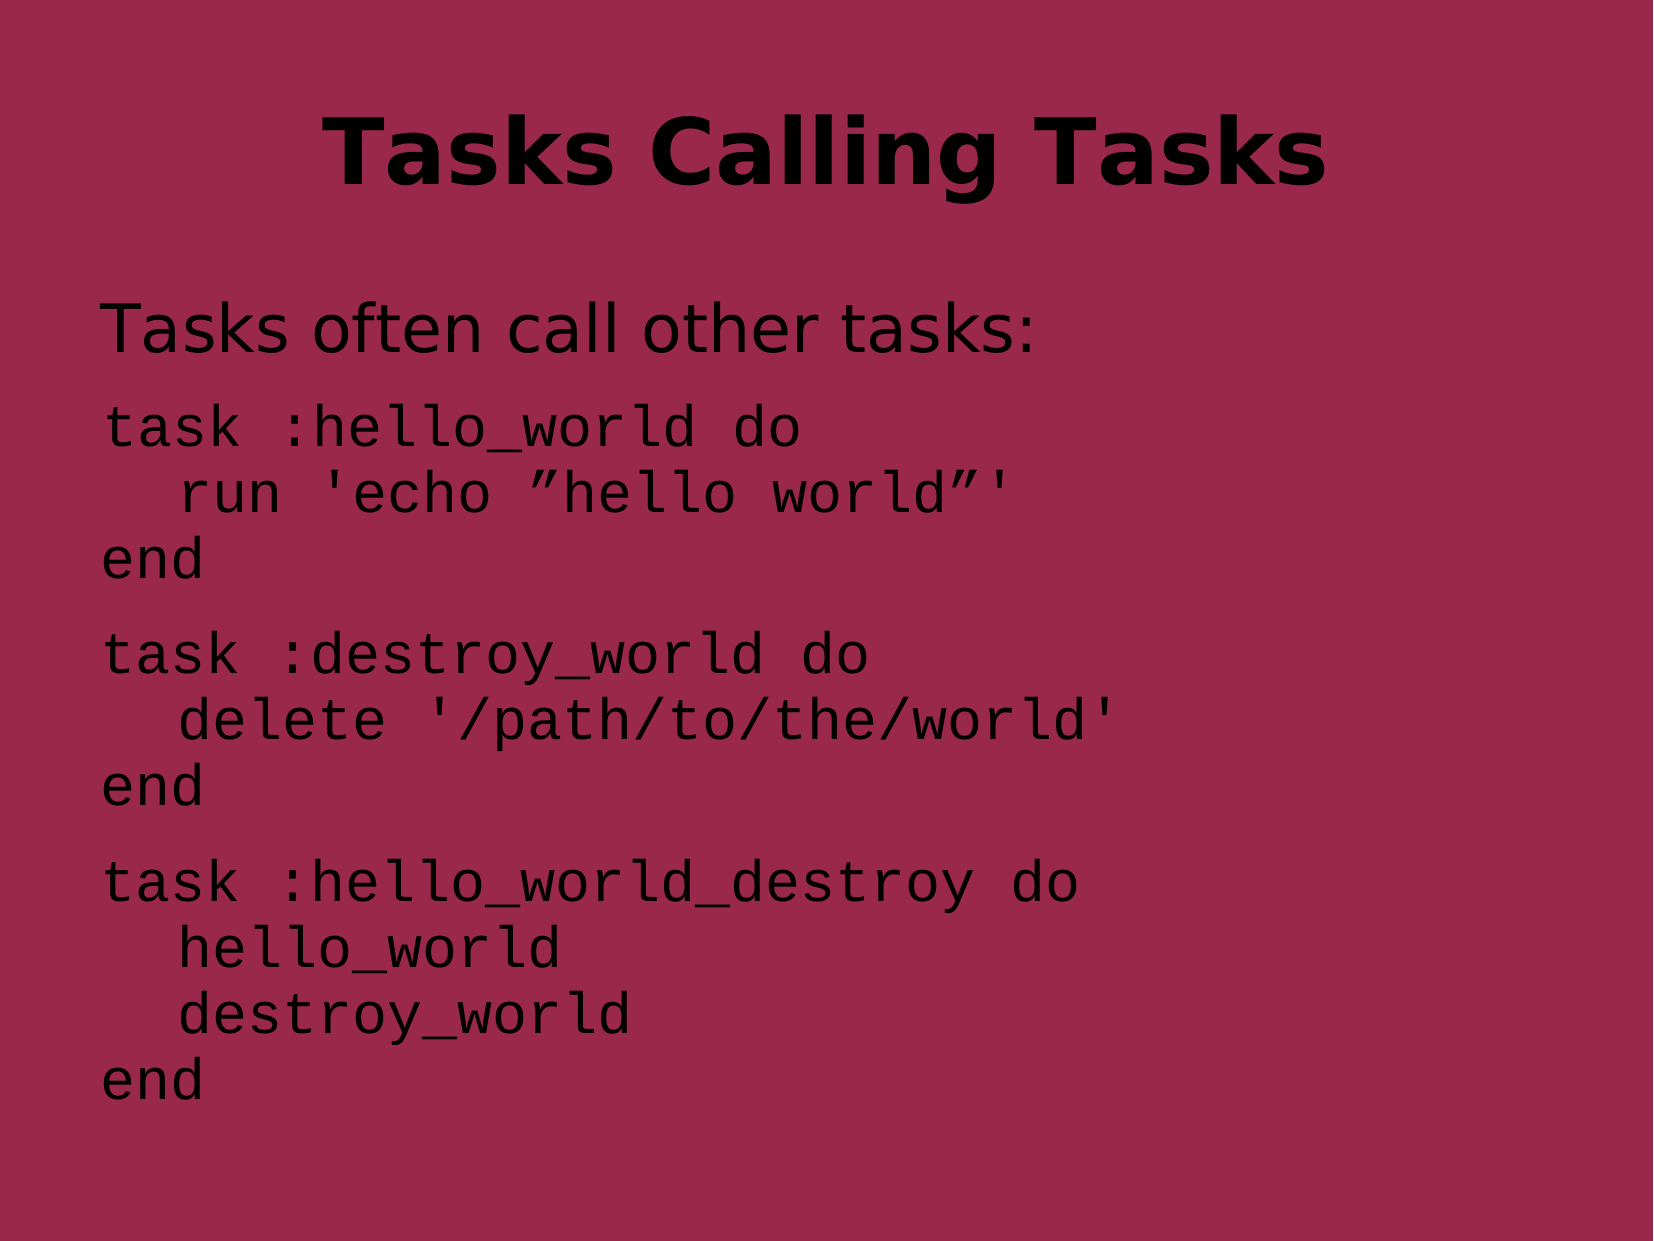

# Tasks Calling Tasks
Tasks often call other tasks:
task :hello_world do
run 'echo ”hello world”'
end
task :destroy_world do
delete '/path/to/the/world'
end
task :hello_world_destroy do
hello_world
destroy_world
end